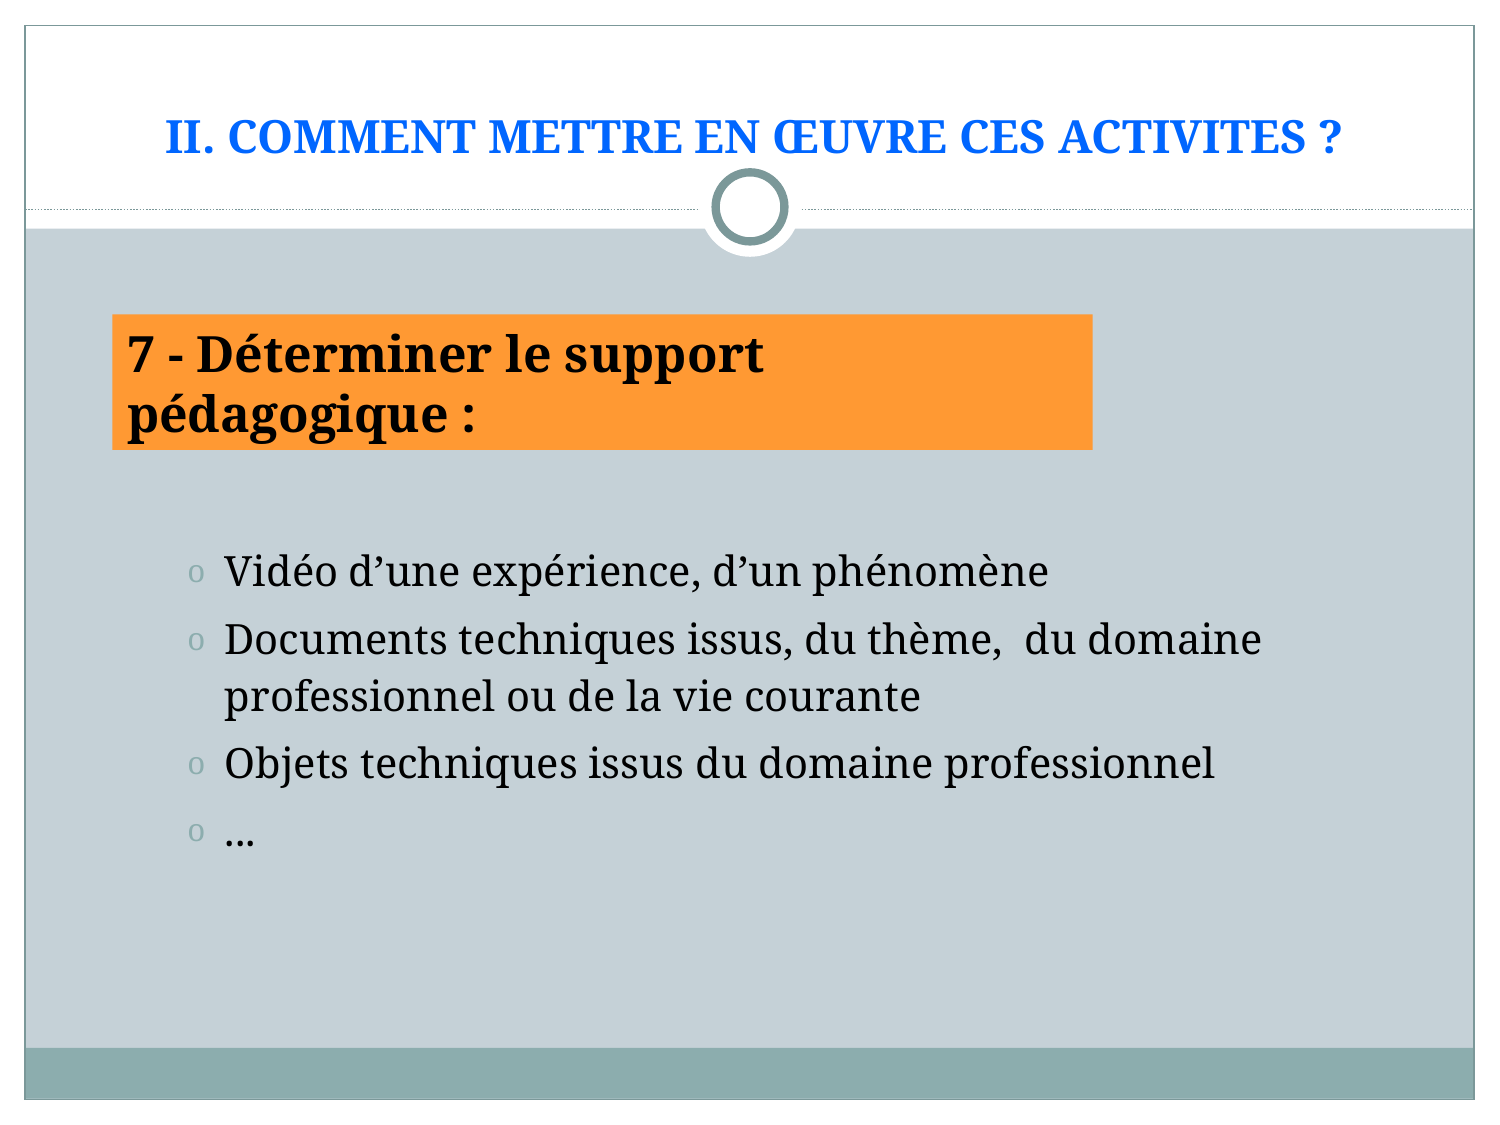

# II. COMMENT METTRE EN ŒUVRE CES ACTIVITES ?
Vidéo d’une expérience, d’un phénomène
Documents techniques issus, du thème, du domaine professionnel ou de la vie courante
Objets techniques issus du domaine professionnel
...
7 - Déterminer le support pédagogique :